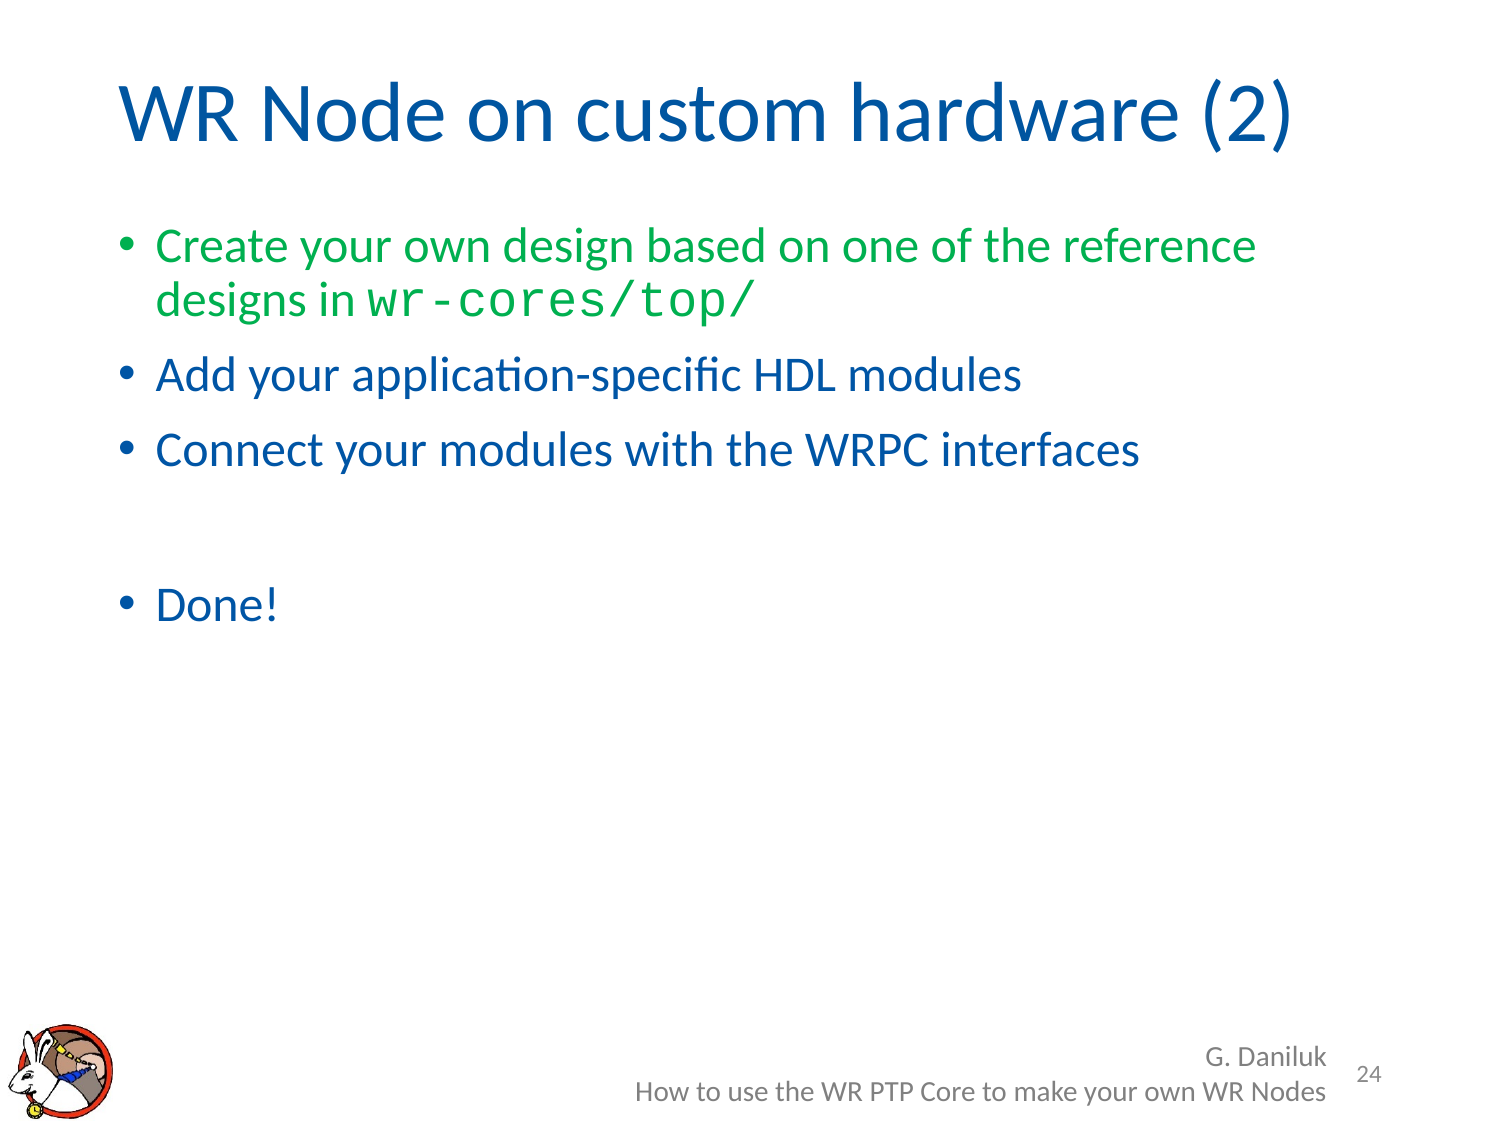

# WR Node on custom hardware (2)
Create your own design based on one of the reference designs in wr-cores/top/
Add your application-specific HDL modules
Connect your modules with the WRPC interfaces
Done!
G. Daniluk
How to use the WR PTP Core to make your own WR Nodes